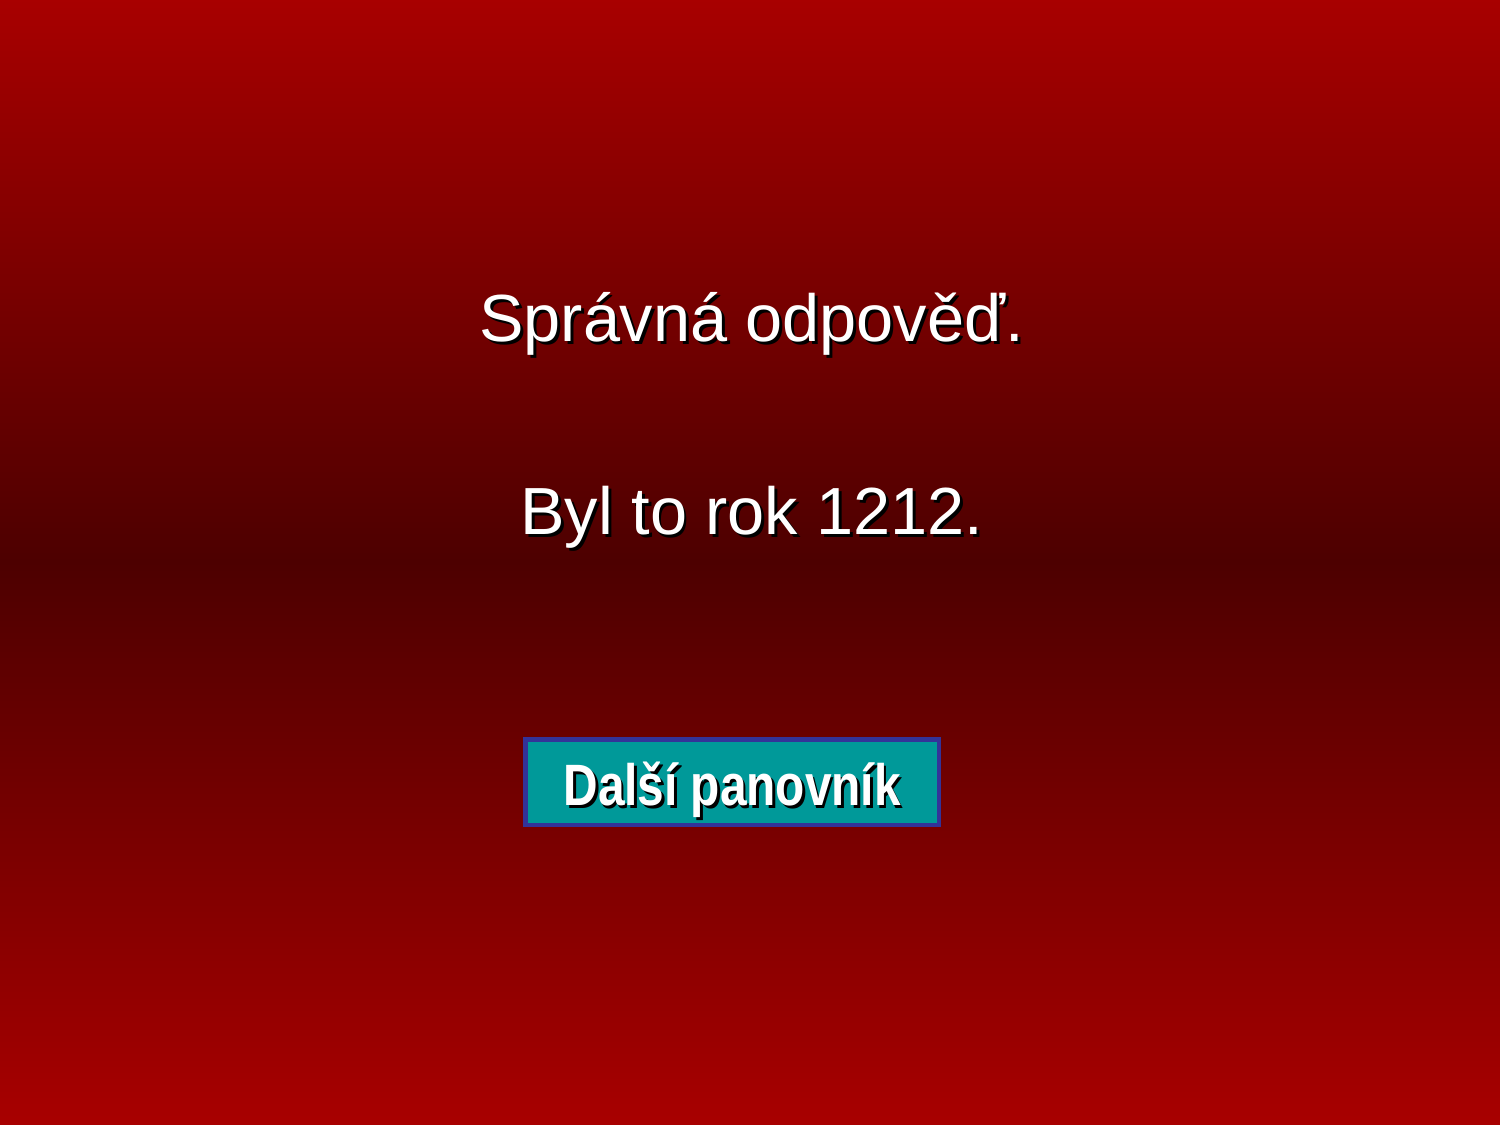

#
Správná odpověď.
Byl to rok 1212.
Další panovník